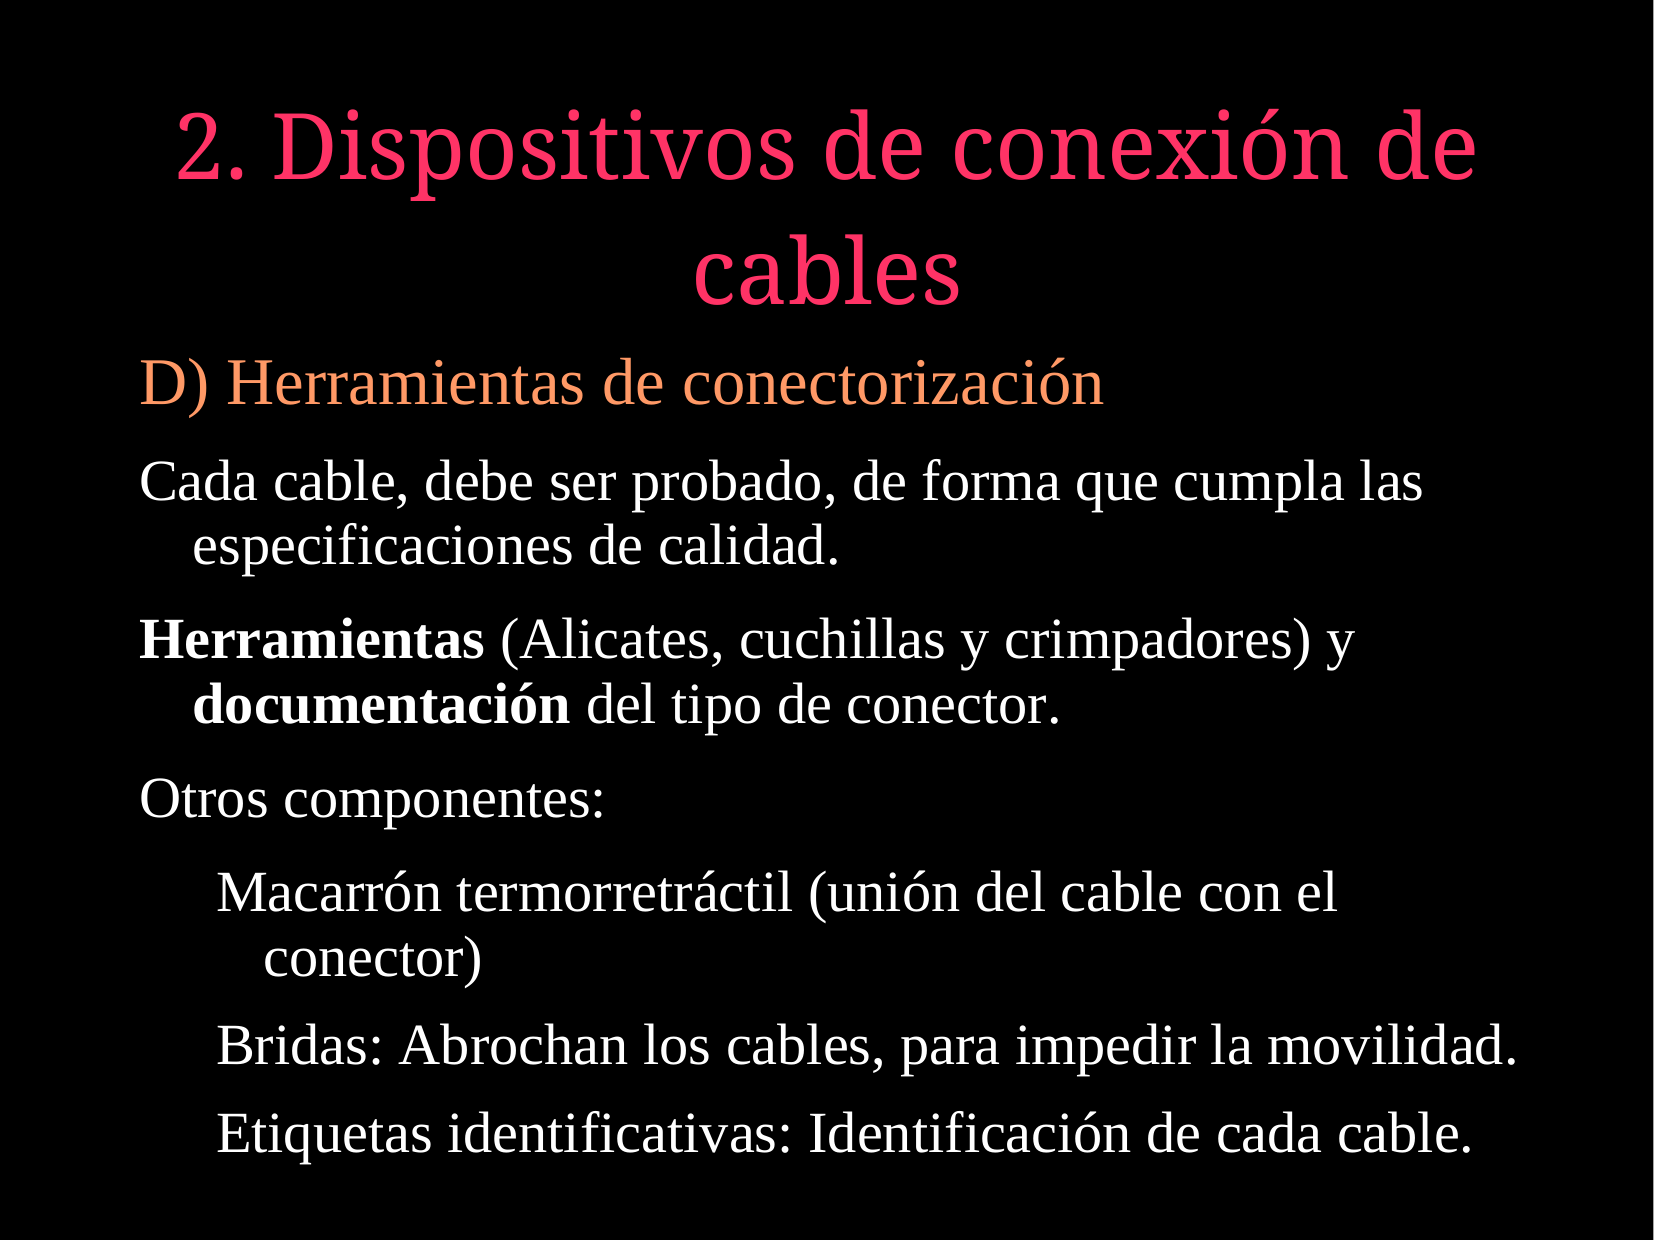

# 2. Dispositivos de conexión de cables
D) Herramientas de conectorización
Cada cable, debe ser probado, de forma que cumpla las especificaciones de calidad.
Herramientas (Alicates, cuchillas y crimpadores) y documentación del tipo de conector.
Otros componentes:
Macarrón termorretráctil (unión del cable con el conector)
Bridas: Abrochan los cables, para impedir la movilidad.
Etiquetas identificativas: Identificación de cada cable.